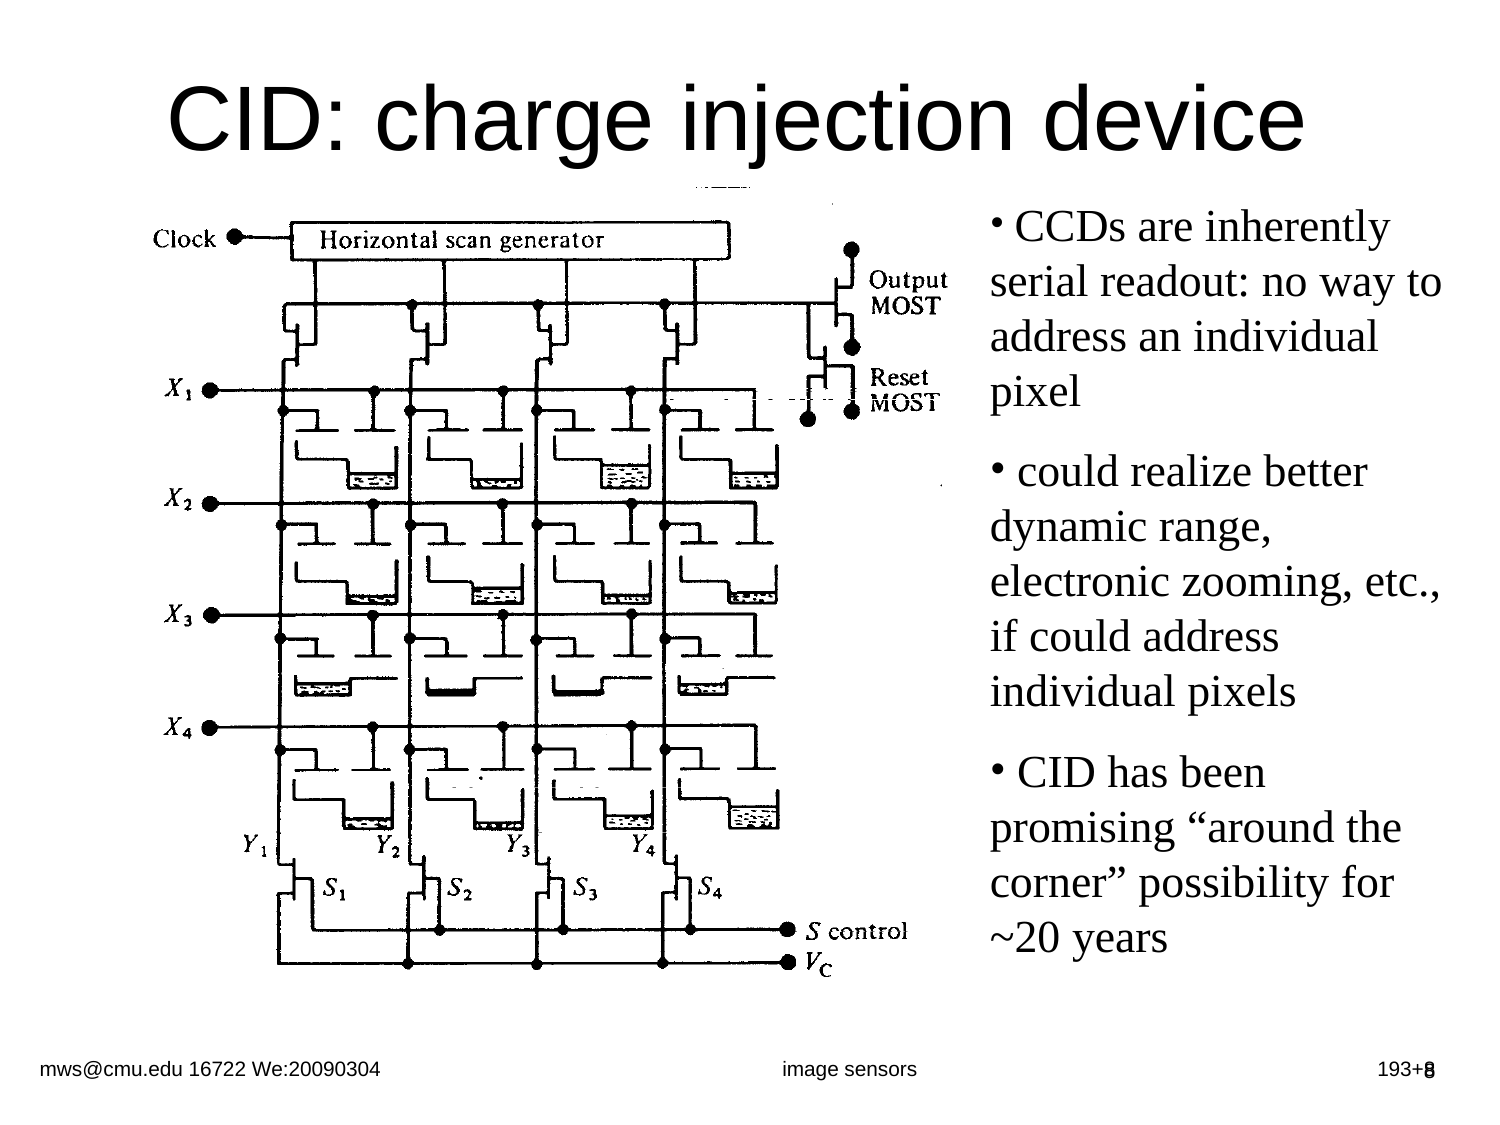

# CID: charge injection device
 CCDs are inherently serial readout: no way to address an individual pixel
 could realize better dynamic range, electronic zooming, etc., if could address individual pixels
 CID has been promising “around the corner” possibility for ~20 years
mws@cmu.edu 16722 We:20090304
image sensors
8